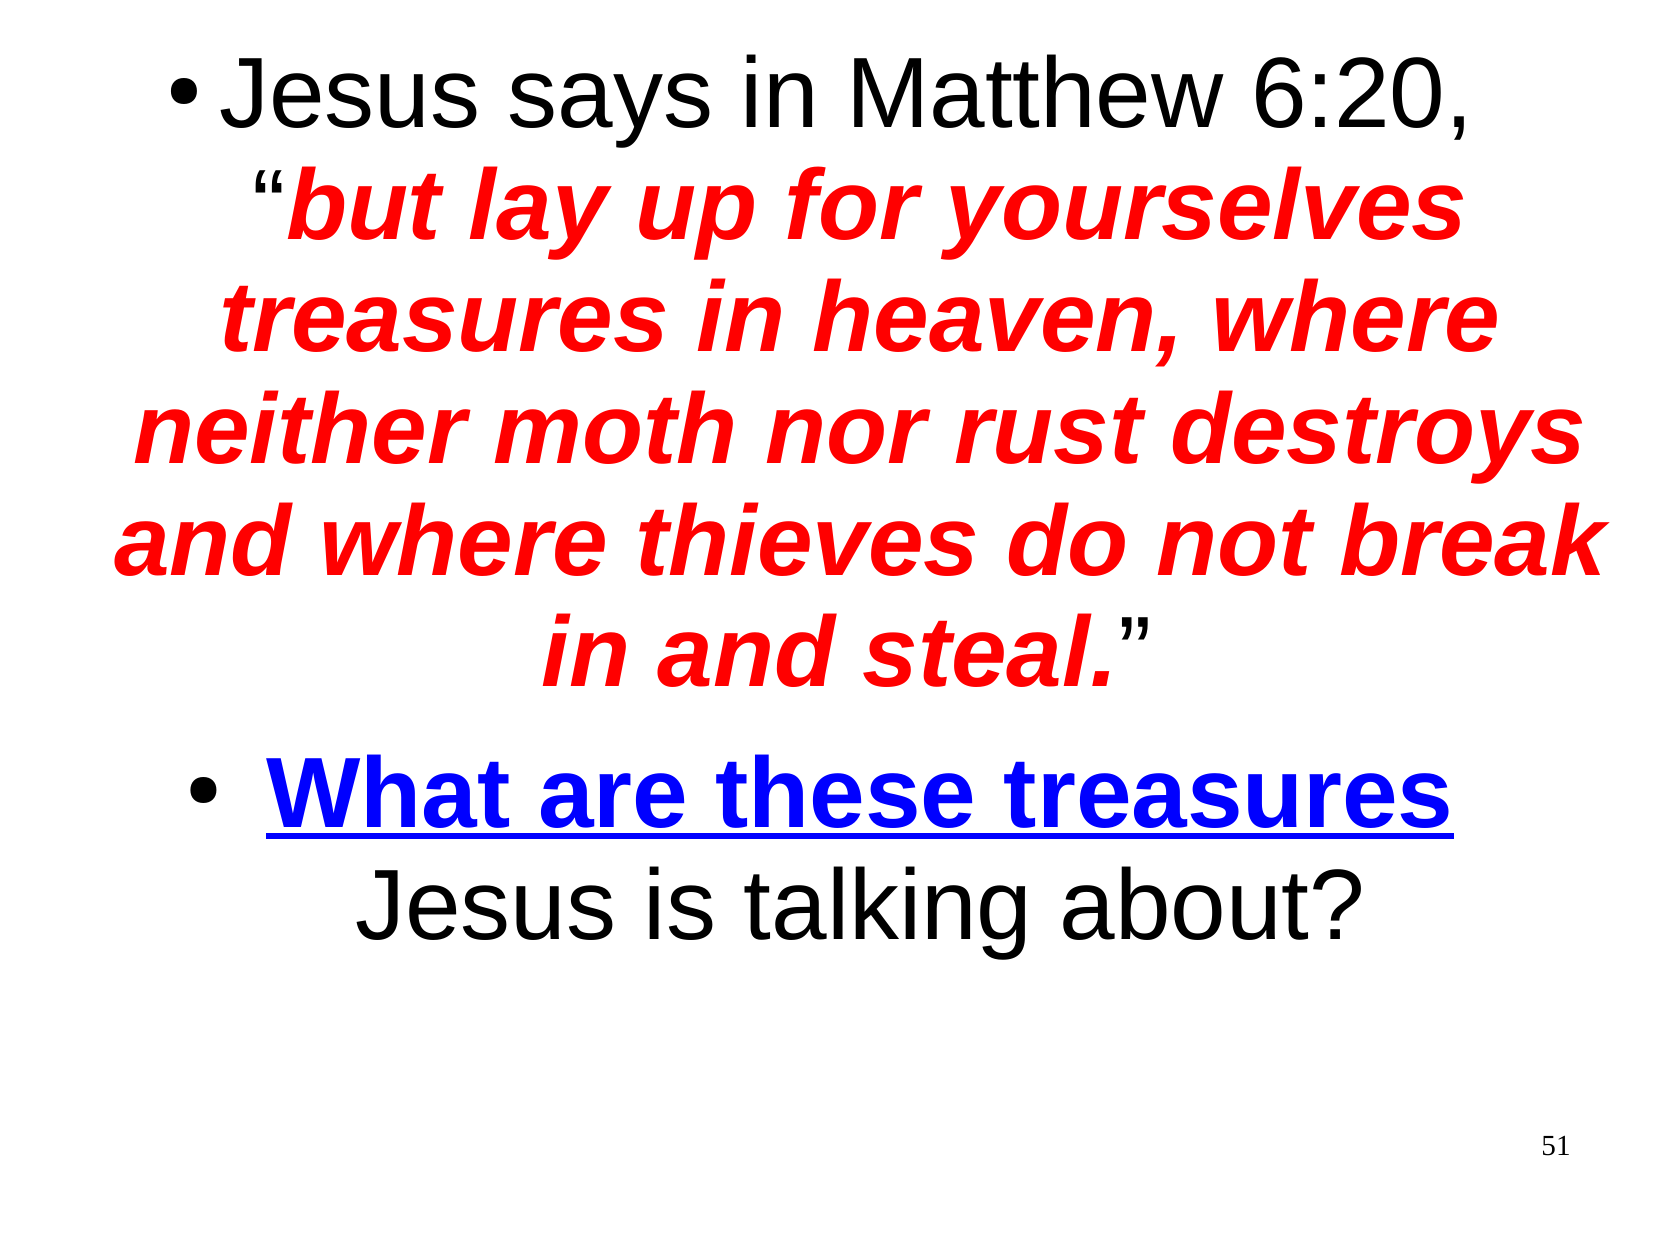

# Jesus says in Matthew 6:20, “but lay up for yourselves treasures in heaven, where neither moth nor rust destroys and where thieves do not break in and steal.”
 What are these treasures
Jesus is talking about?
51